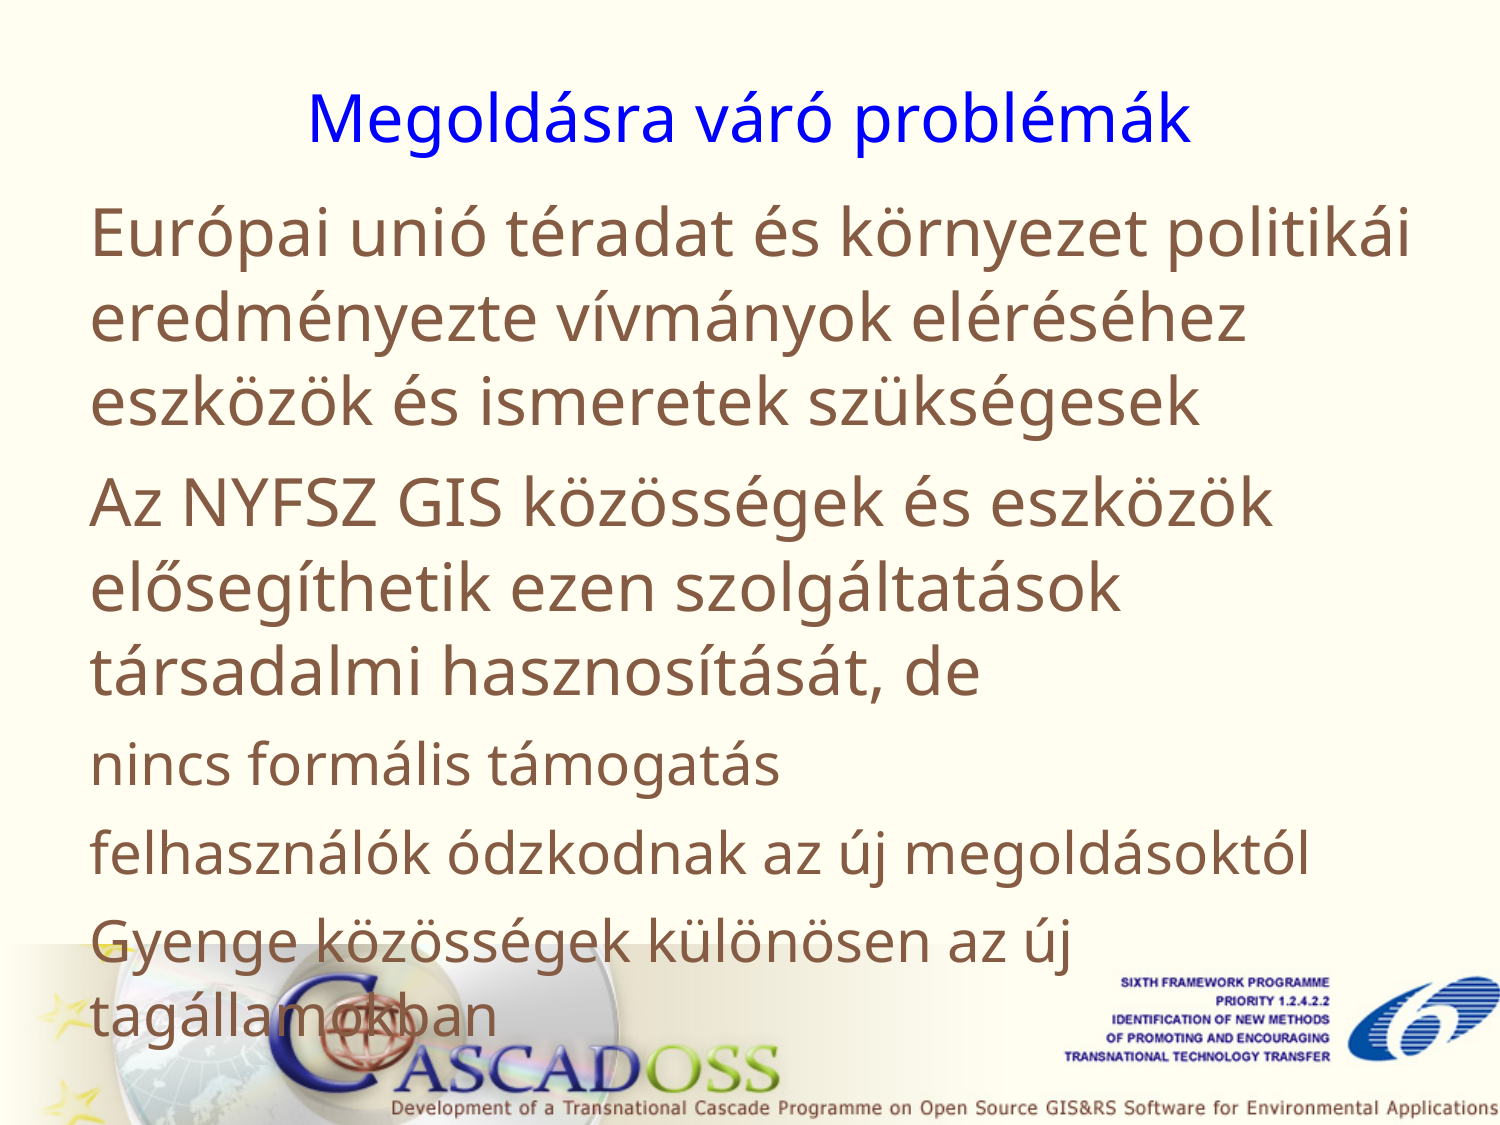

# Megoldásra váró problémák
Európai unió téradat és környezet politikái eredményezte vívmányok eléréséhez eszközök és ismeretek szükségesek
Az NYFSZ GIS közösségek és eszközök elősegíthetik ezen szolgáltatások társadalmi hasznosítását, de
nincs formális támogatás
felhasználók ódzkodnak az új megoldásoktól
Gyenge közösségek különösen az új tagállamokban